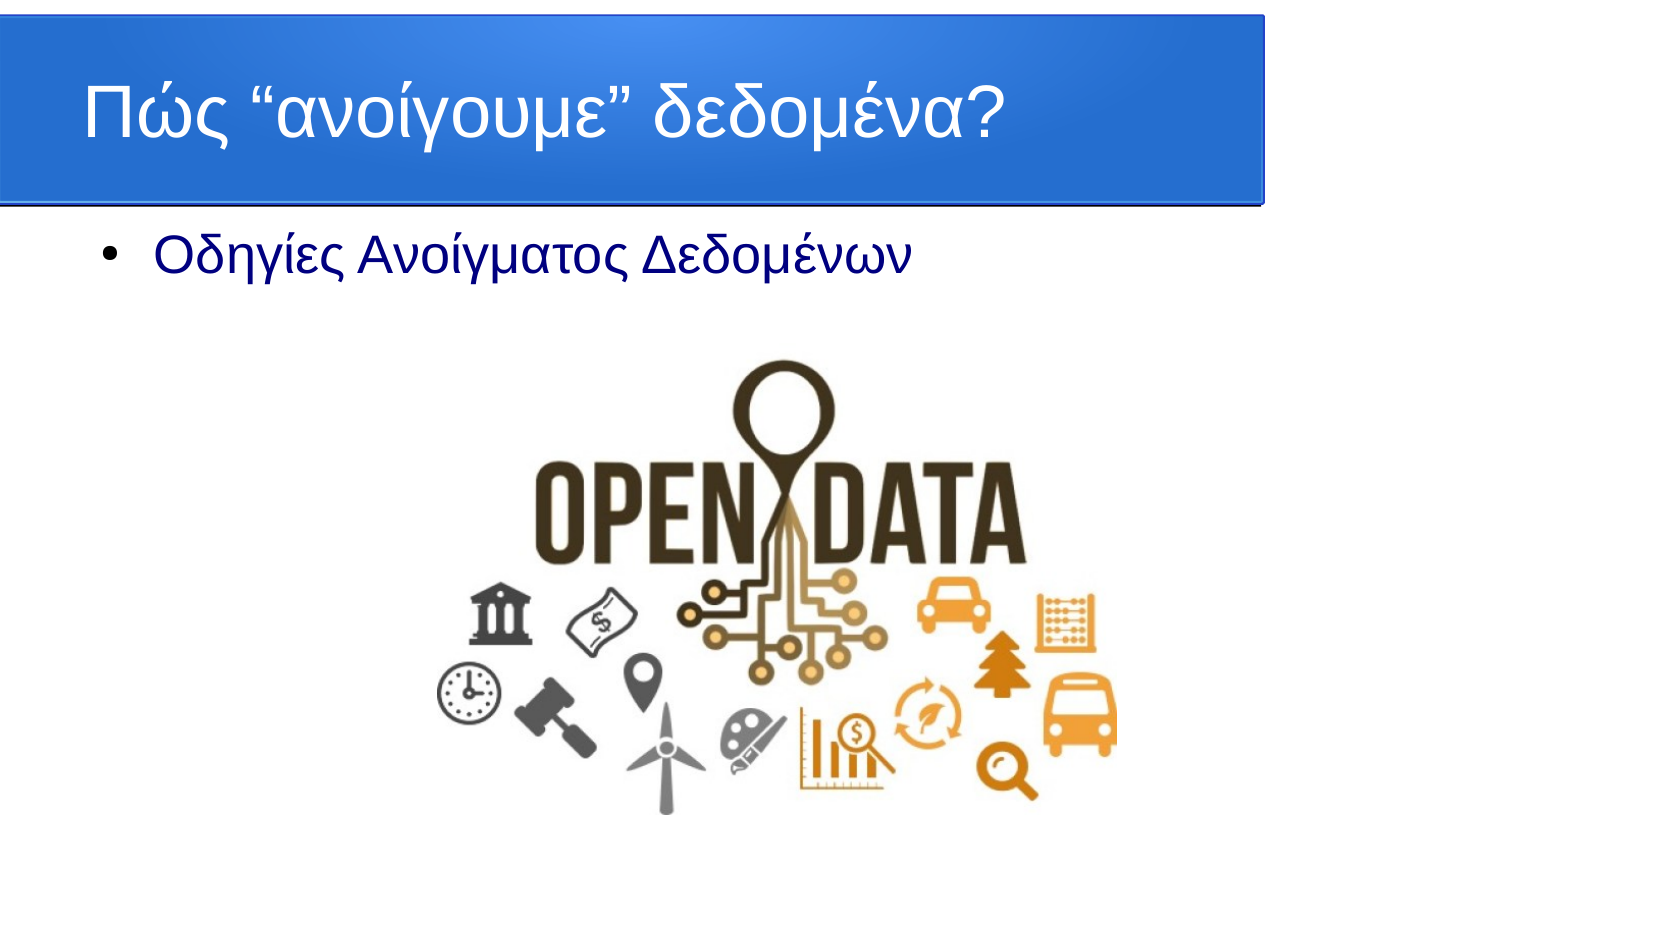

# Πώς “ανοίγουμε” δεδομένα?
Οδηγίες Ανοίγματος Δεδομένων